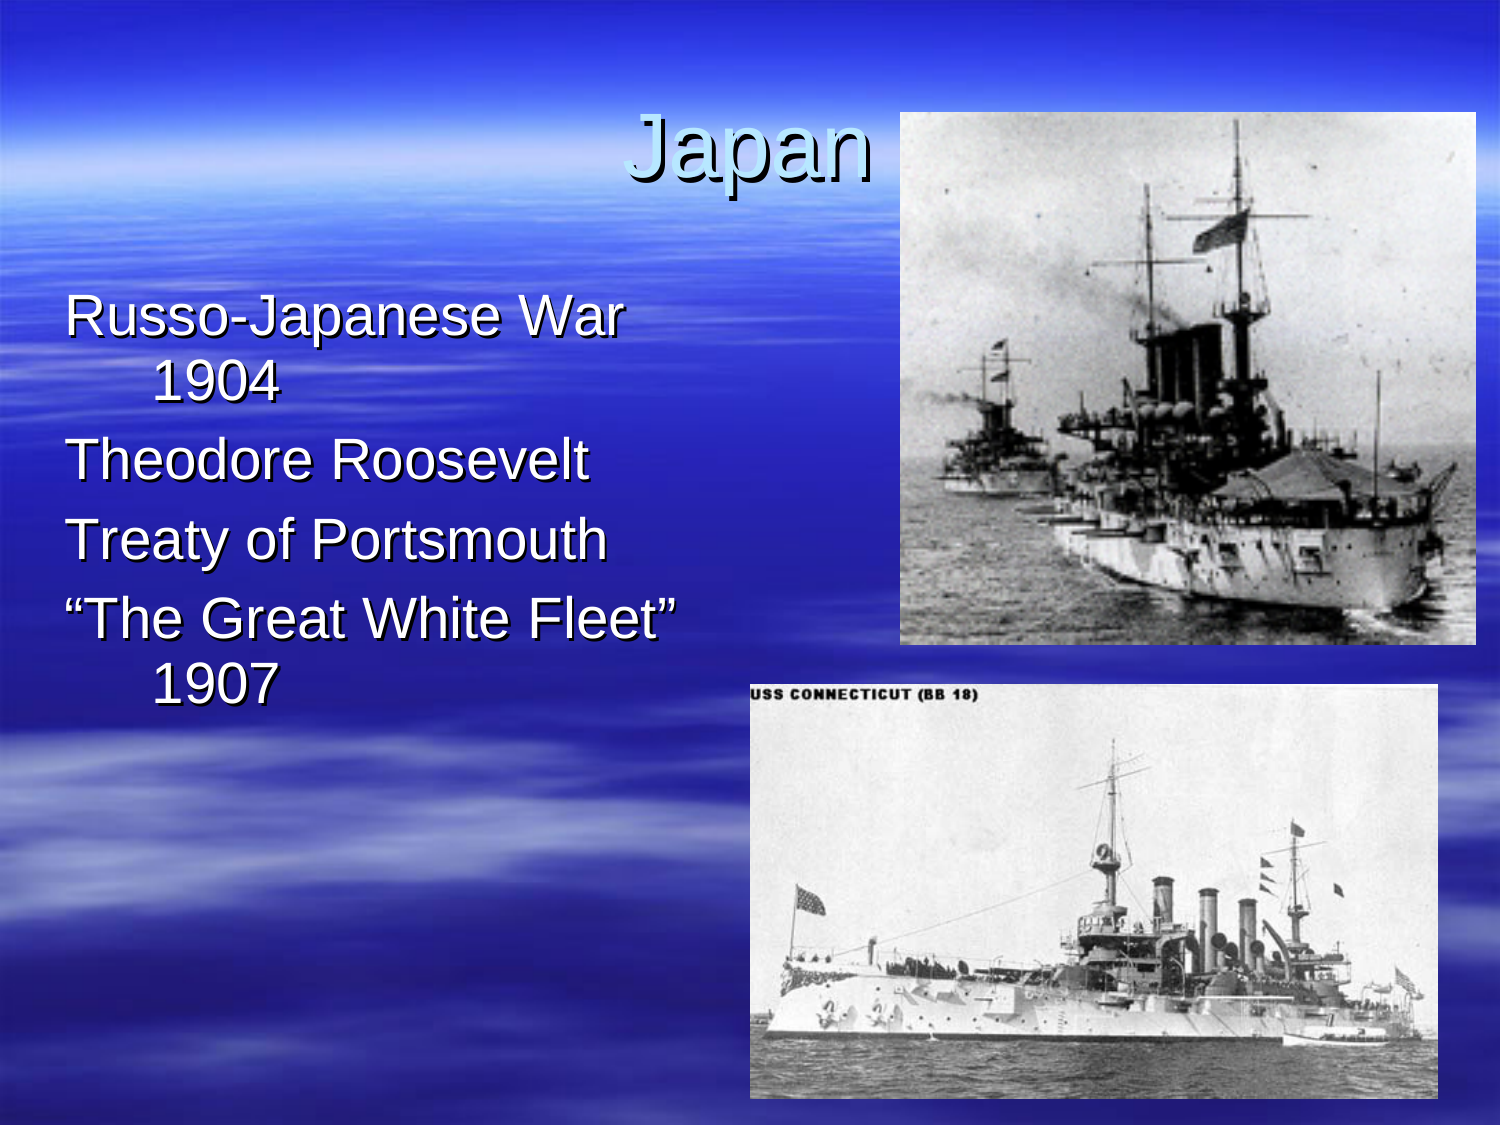

# Japan
Russo-Japanese War 1904
Theodore Roosevelt
Treaty of Portsmouth
“The Great White Fleet” 1907